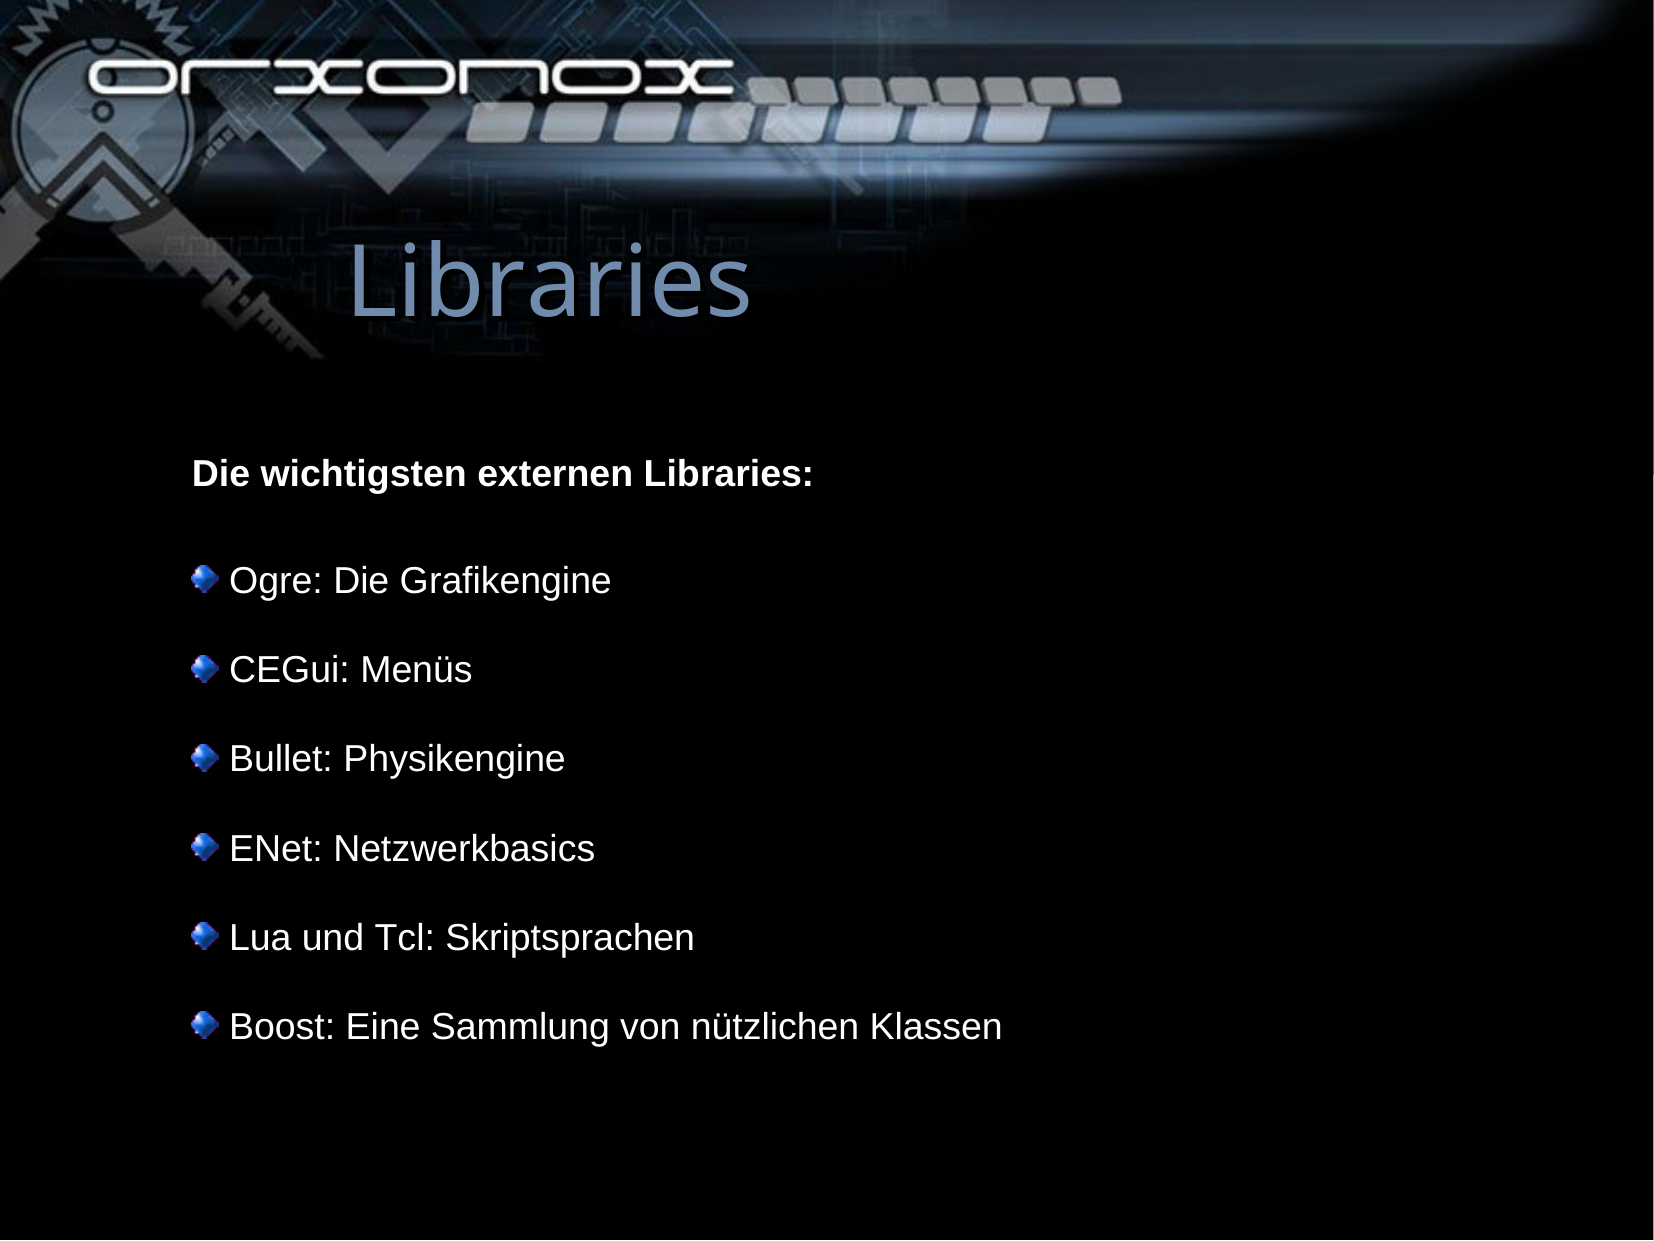

Libraries
Die wichtigsten externen Libraries:
 Ogre: Die Grafikengine
 CEGui: Menüs
 Bullet: Physikengine
 ENet: Netzwerkbasics
 Lua und Tcl: Skriptsprachen
 Boost: Eine Sammlung von nützlichen Klassen